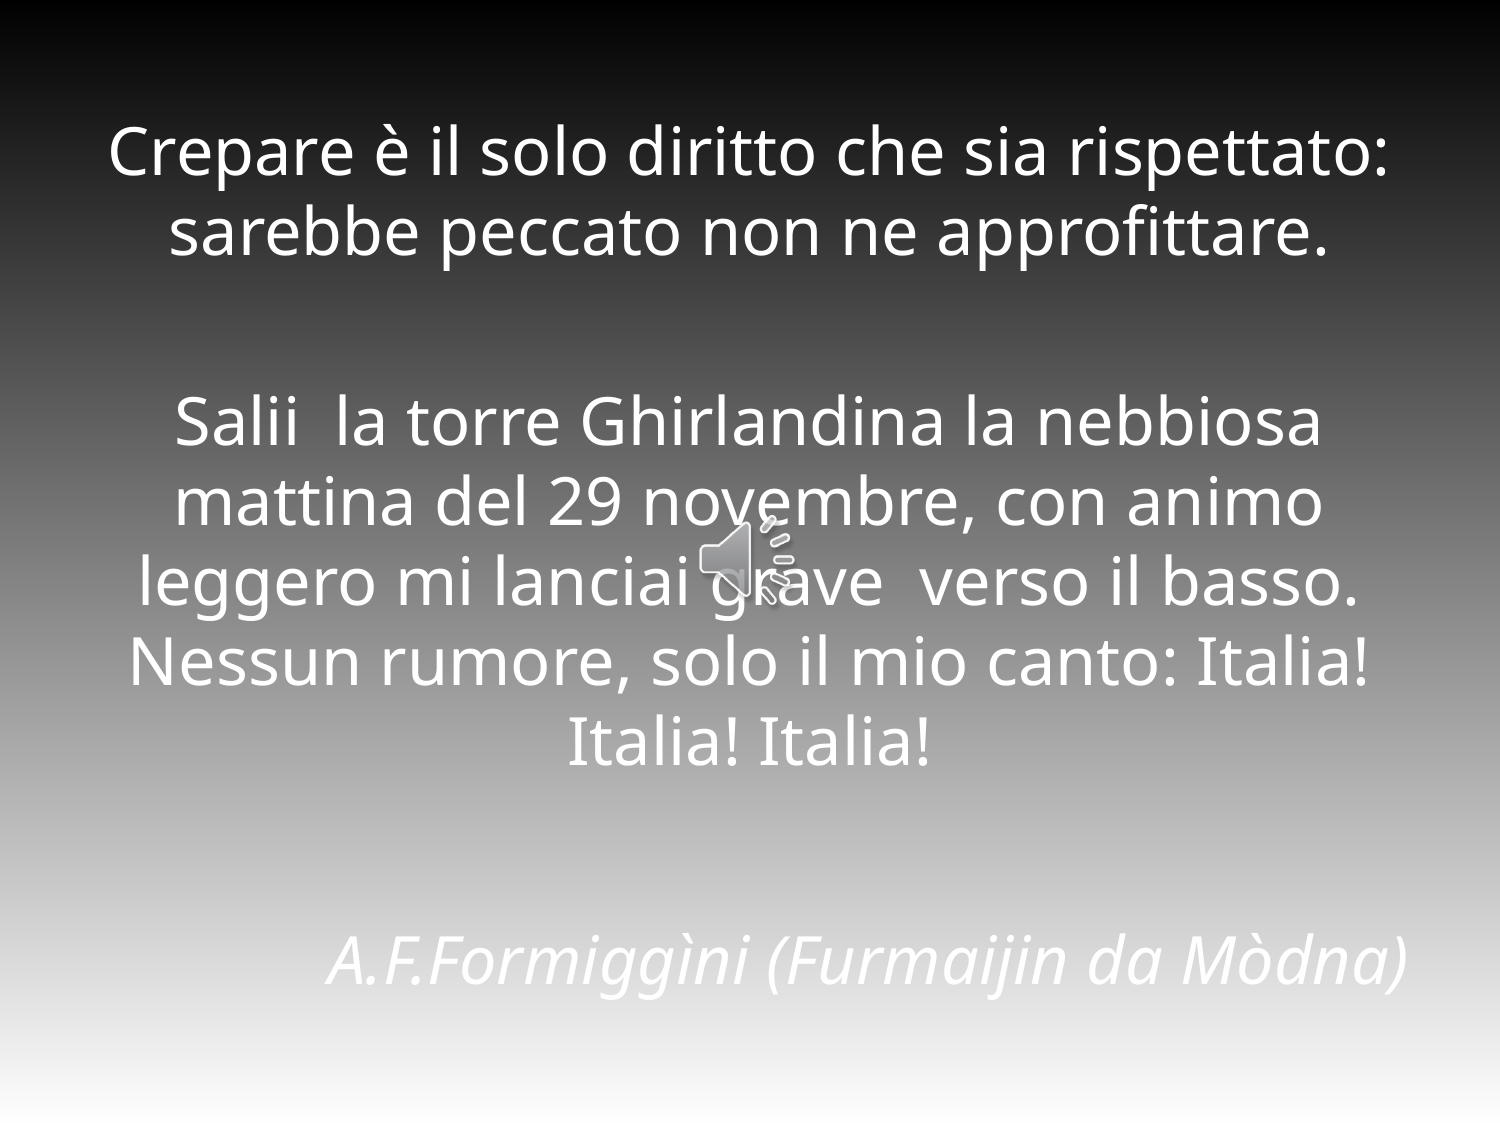

# Crepare è il solo diritto che sia rispettato: sarebbe peccato non ne approfittare.
Salii la torre Ghirlandina la nebbiosa mattina del 29 novembre, con animo leggero mi lanciai grave verso il basso. Nessun rumore, solo il mio canto: Italia! Italia! Italia!
A.F.Formiggìni (Furmaijin da Mòdna)